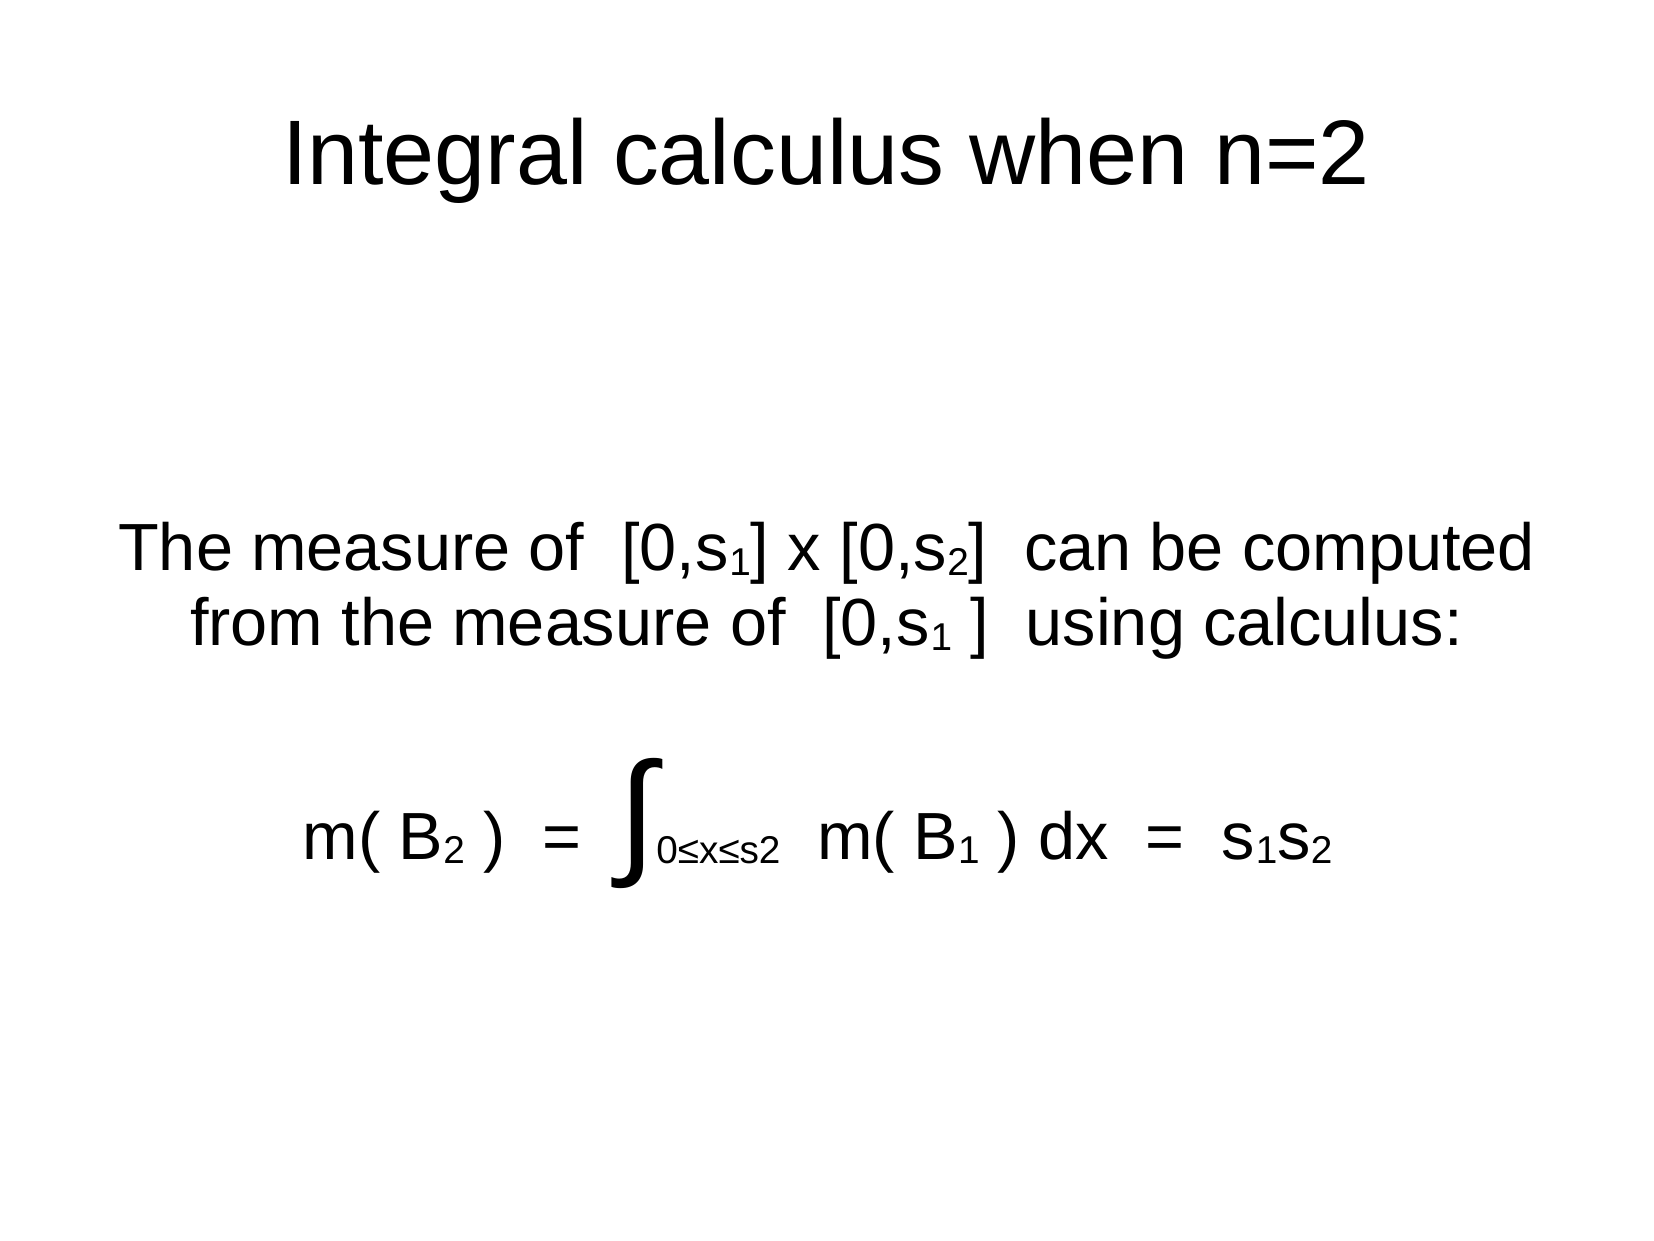

# Integral calculus when n=2
The measure of [0,s1] x [0,s2] can be computed from the measure of [0,s1 ] using calculus:
m( B2 ) = ∫0≤x≤s2 m( B1 ) dx = s1s2